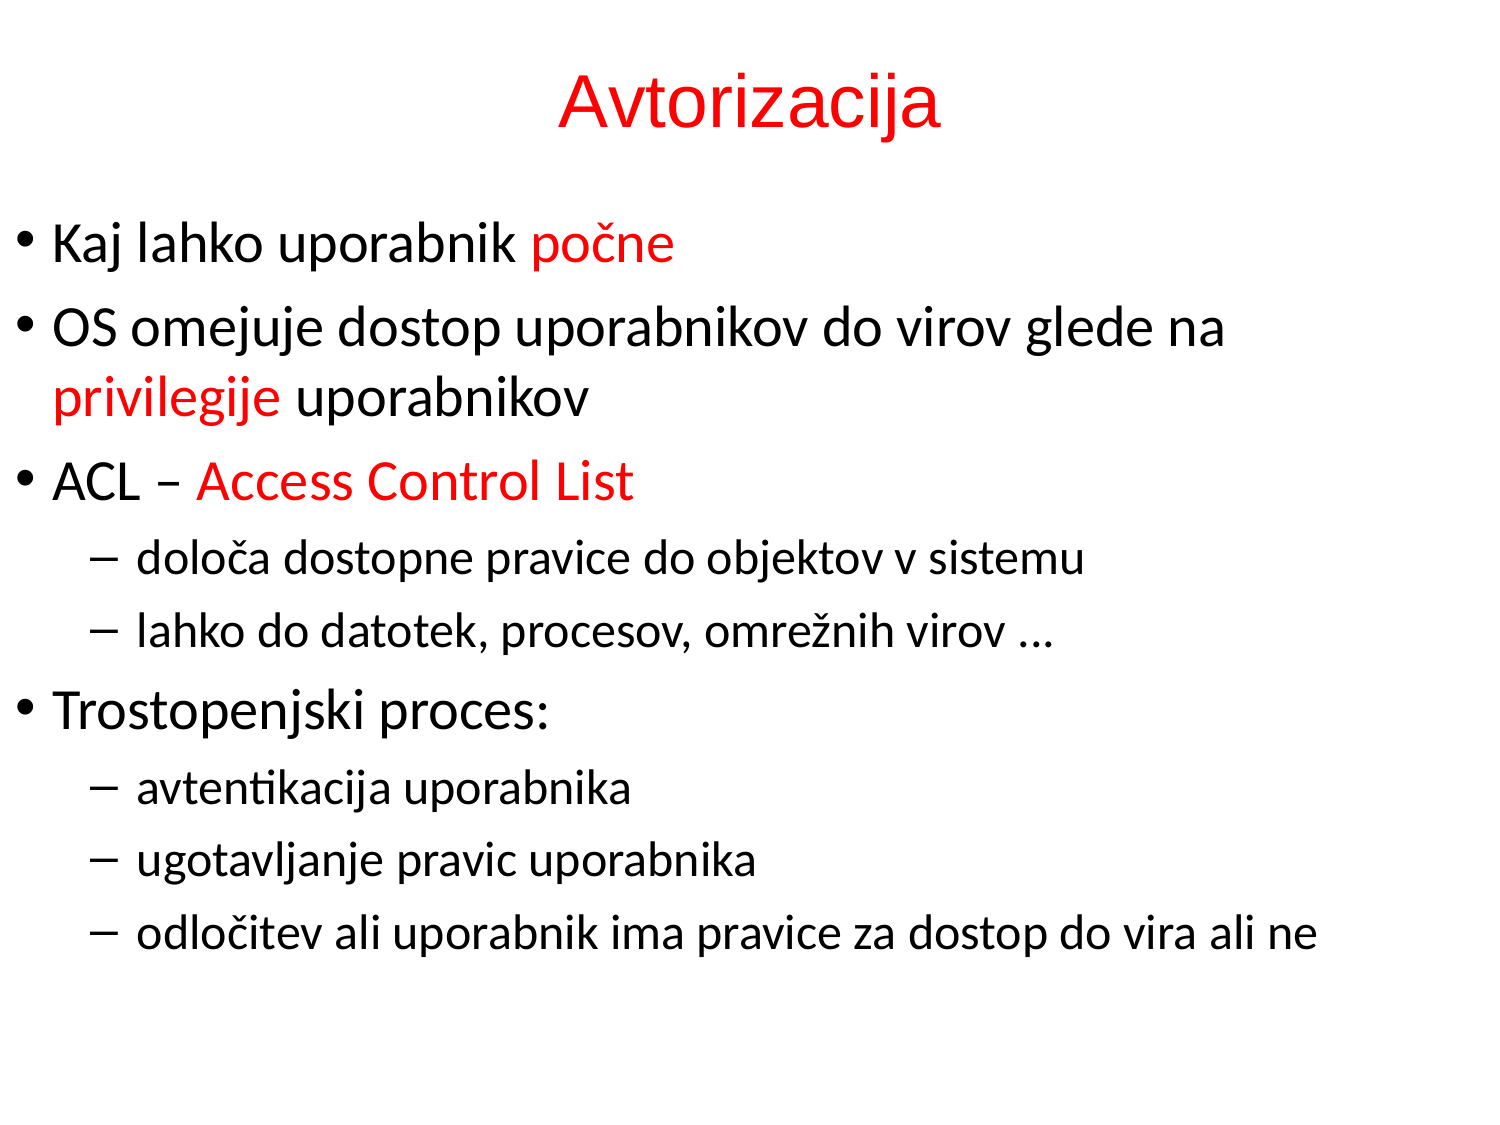

# Avtorizacija
Kaj lahko uporabnik počne
OS omejuje dostop uporabnikov do virov glede na privilegije uporabnikov
ACL – Access Control List
določa dostopne pravice do objektov v sistemu
lahko do datotek, procesov, omrežnih virov ...
Trostopenjski proces:
avtentikacija uporabnika
ugotavljanje pravic uporabnika
odločitev ali uporabnik ima pravice za dostop do vira ali ne